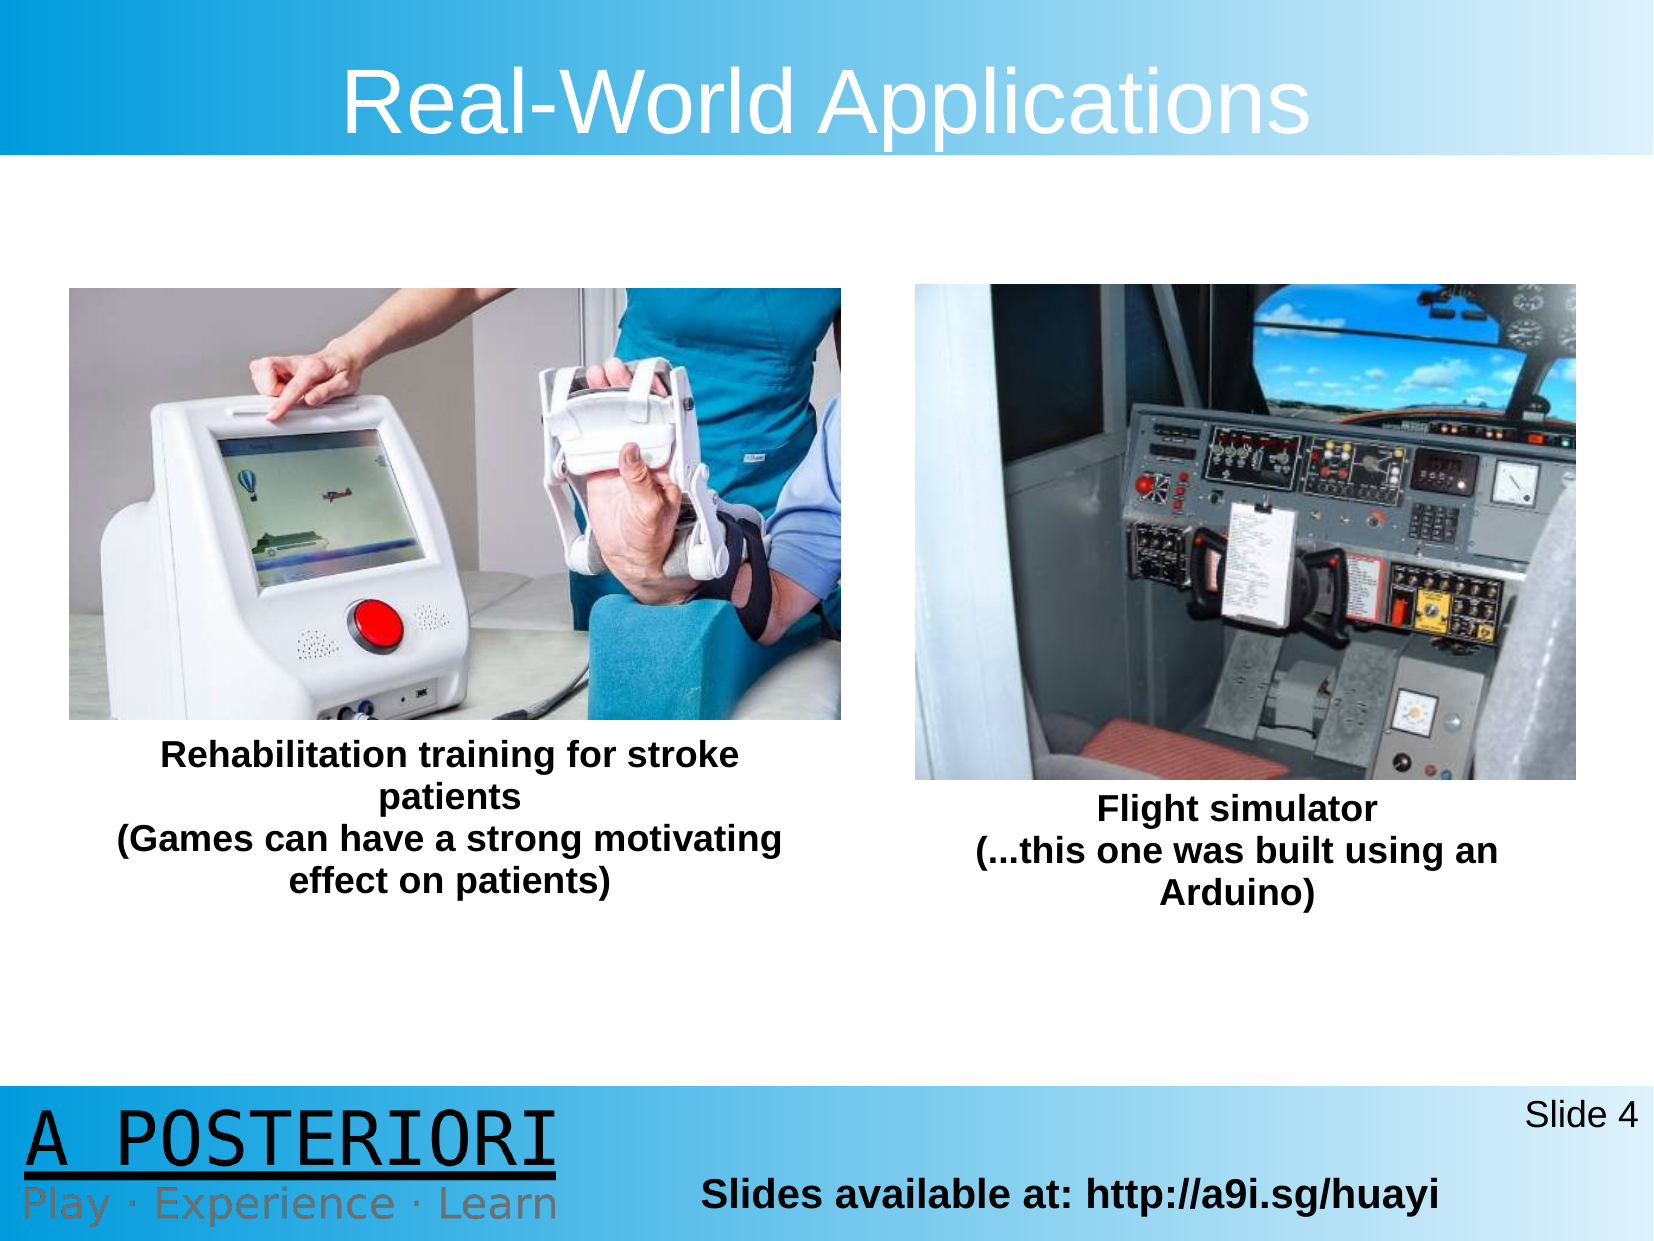

# Real-World Applications
Rehabilitation training for stroke patients
(Games can have a strong motivating effect on patients)
Flight simulator
(...this one was built using an Arduino)